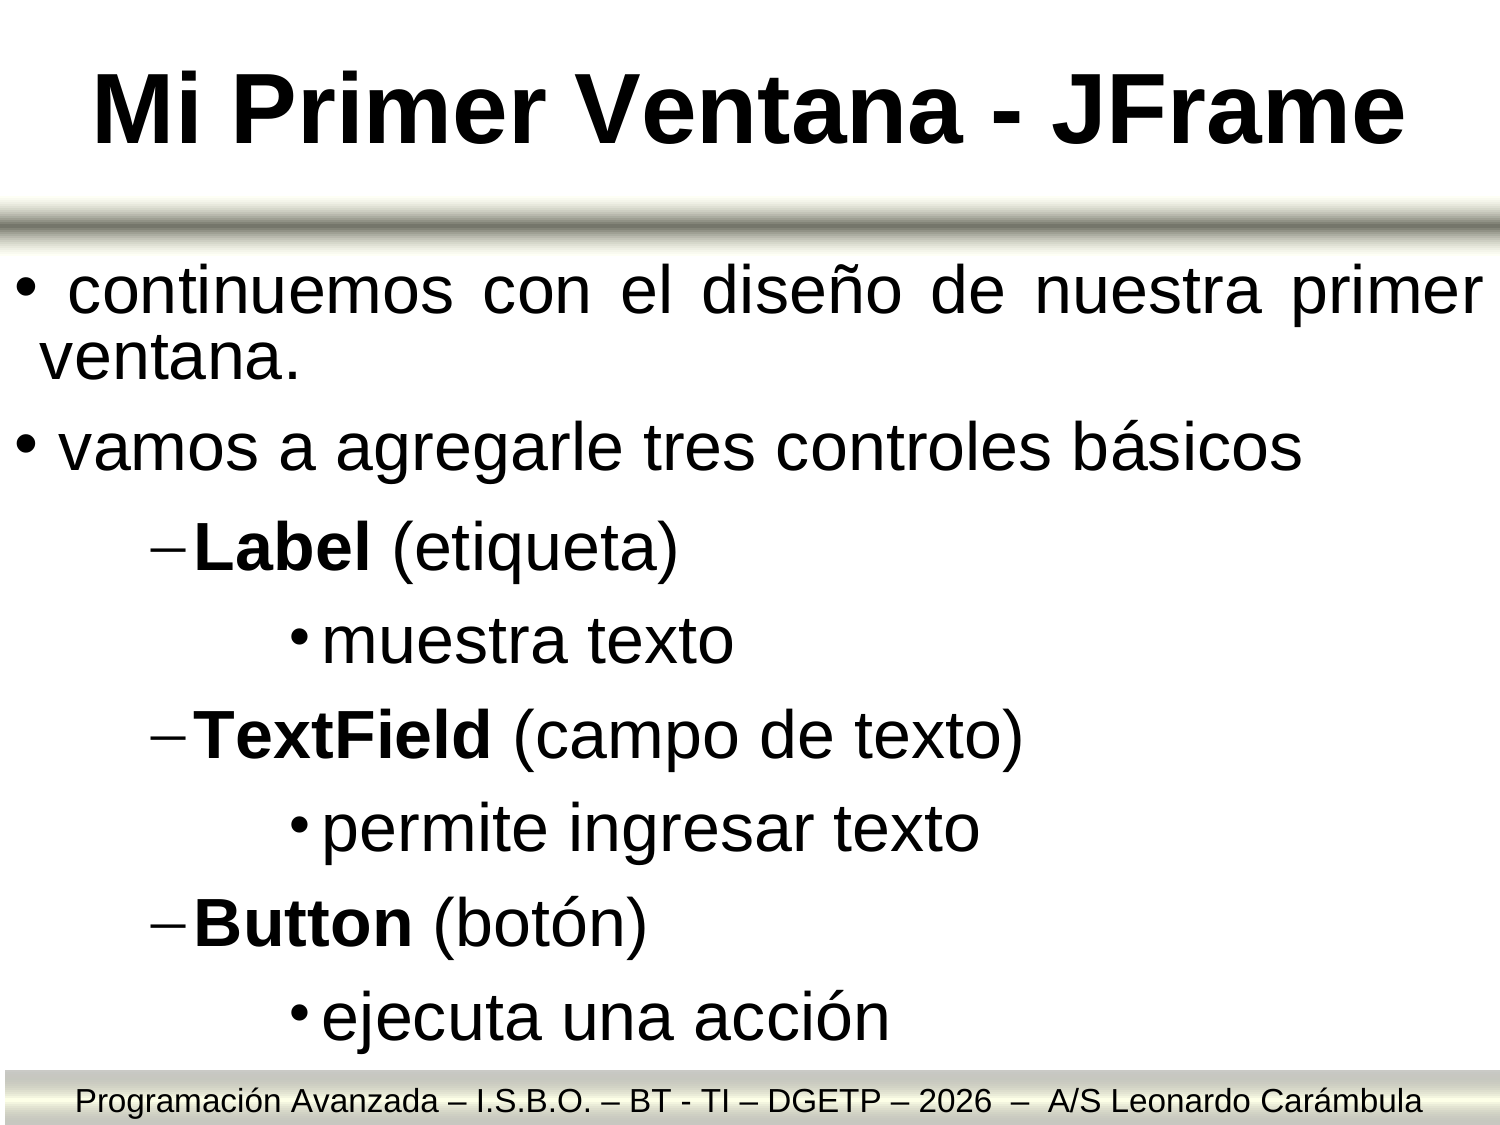

Mi Primer Ventana - JFrame
# continuemos con el diseño de nuestra primer ventana.
 vamos a agregarle tres controles básicos
Label (etiqueta)
muestra texto
TextField (campo de texto)
permite ingresar texto
Button (botón)
ejecuta una acción